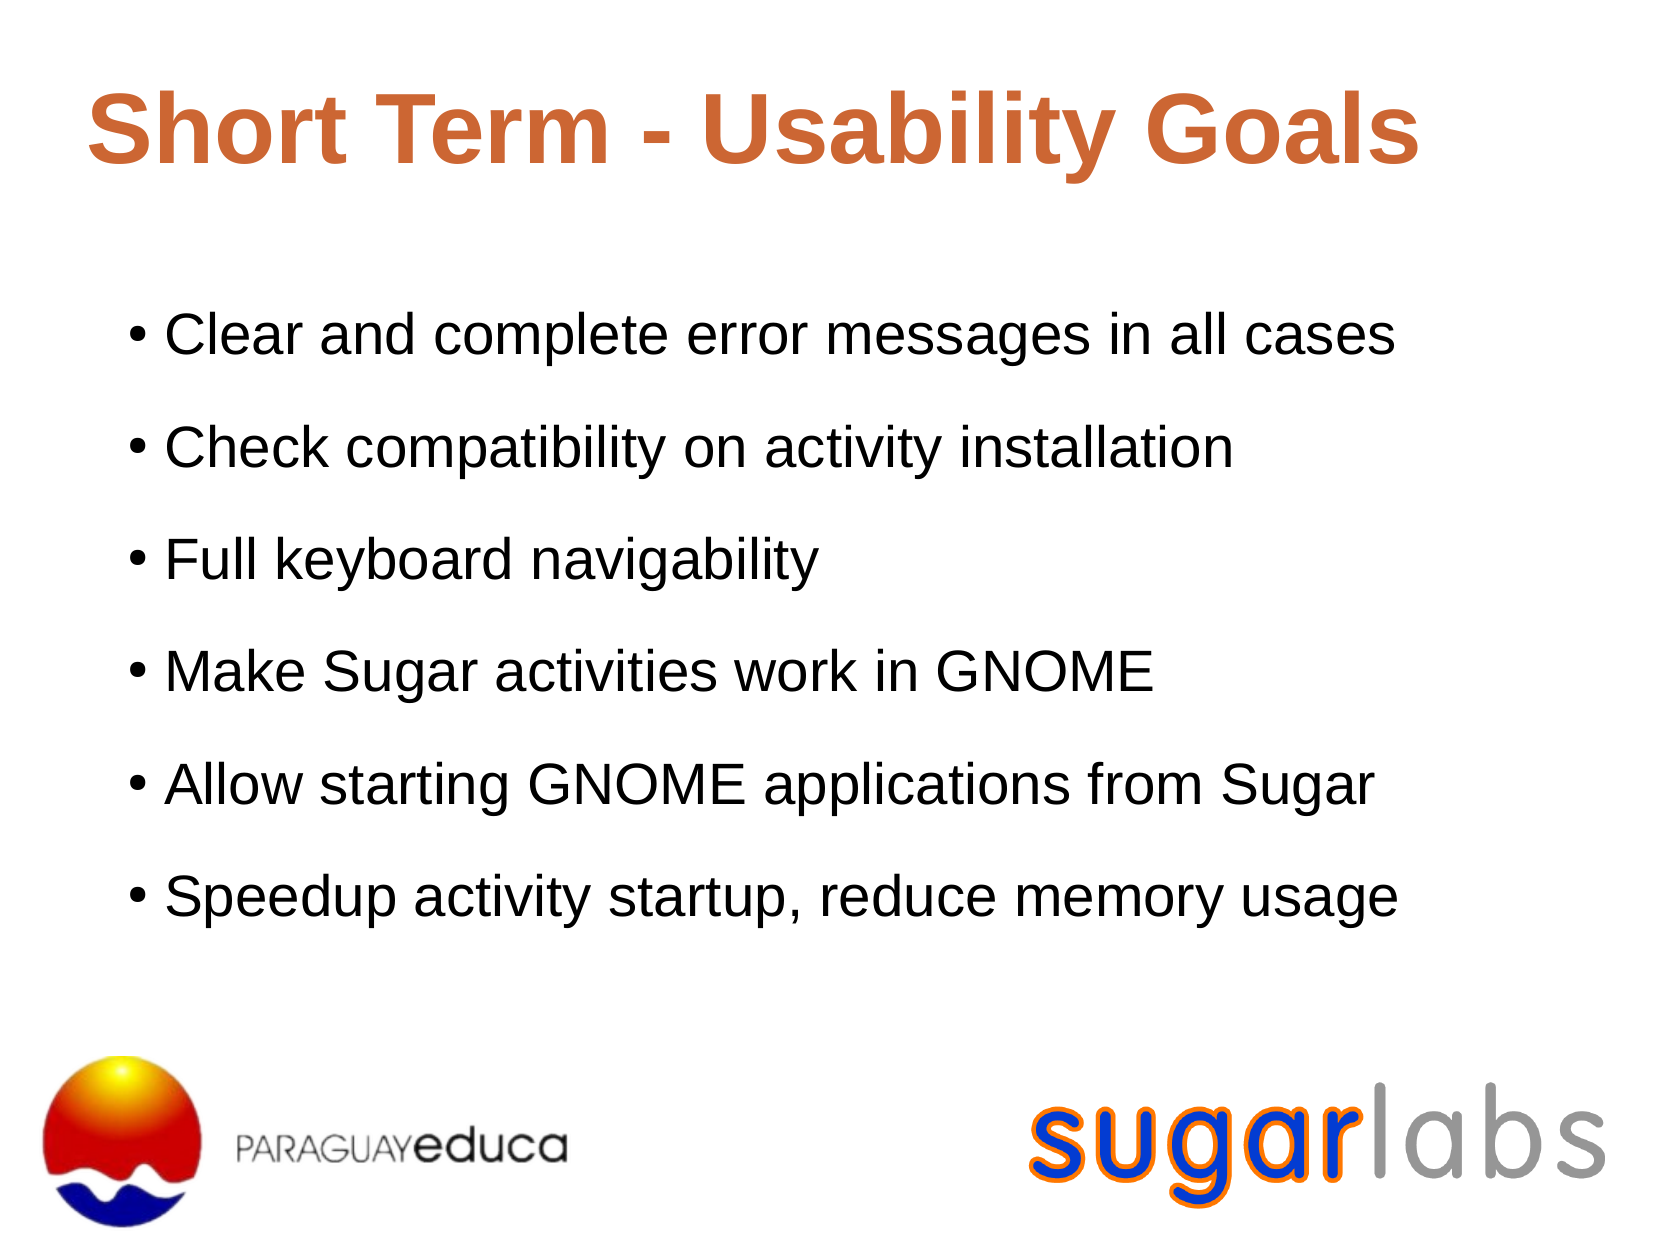

# Short Term - Usability Goals
 Clear and complete error messages in all cases
 Check compatibility on activity installation
 Full keyboard navigability
 Make Sugar activities work in GNOME
 Allow starting GNOME applications from Sugar
 Speedup activity startup, reduce memory usage